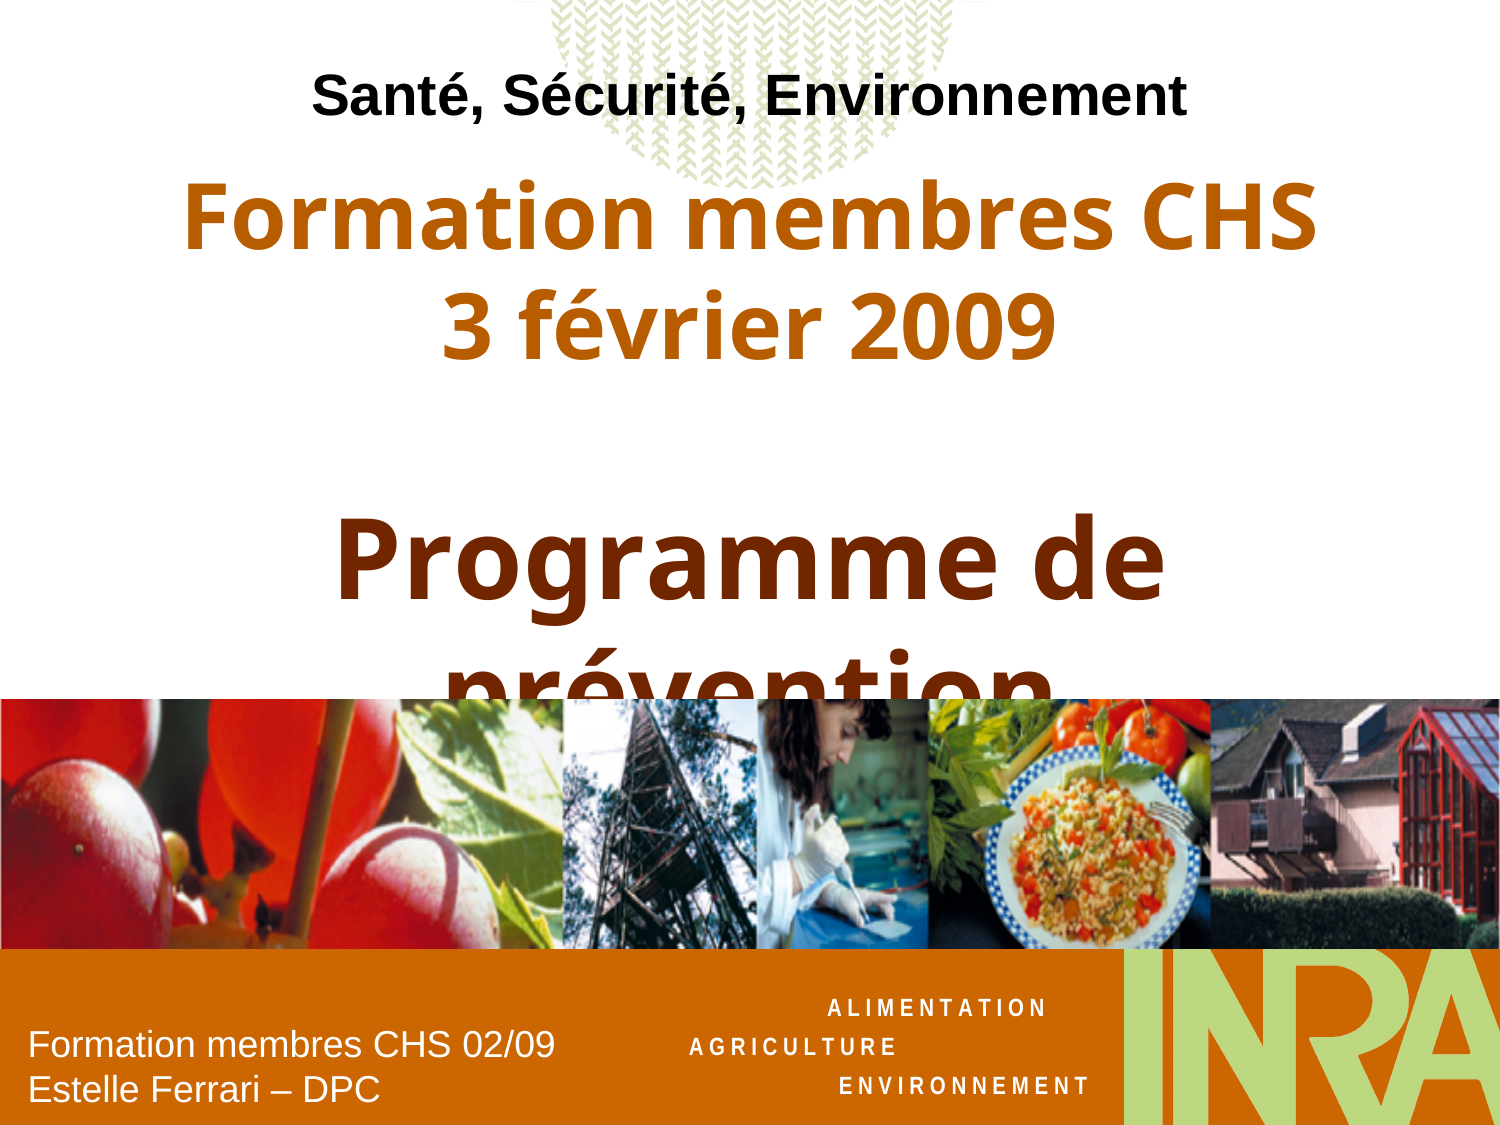

Santé, Sécurité, Environnement
Formation membres CHS
3 février 2009
Programme de prévention